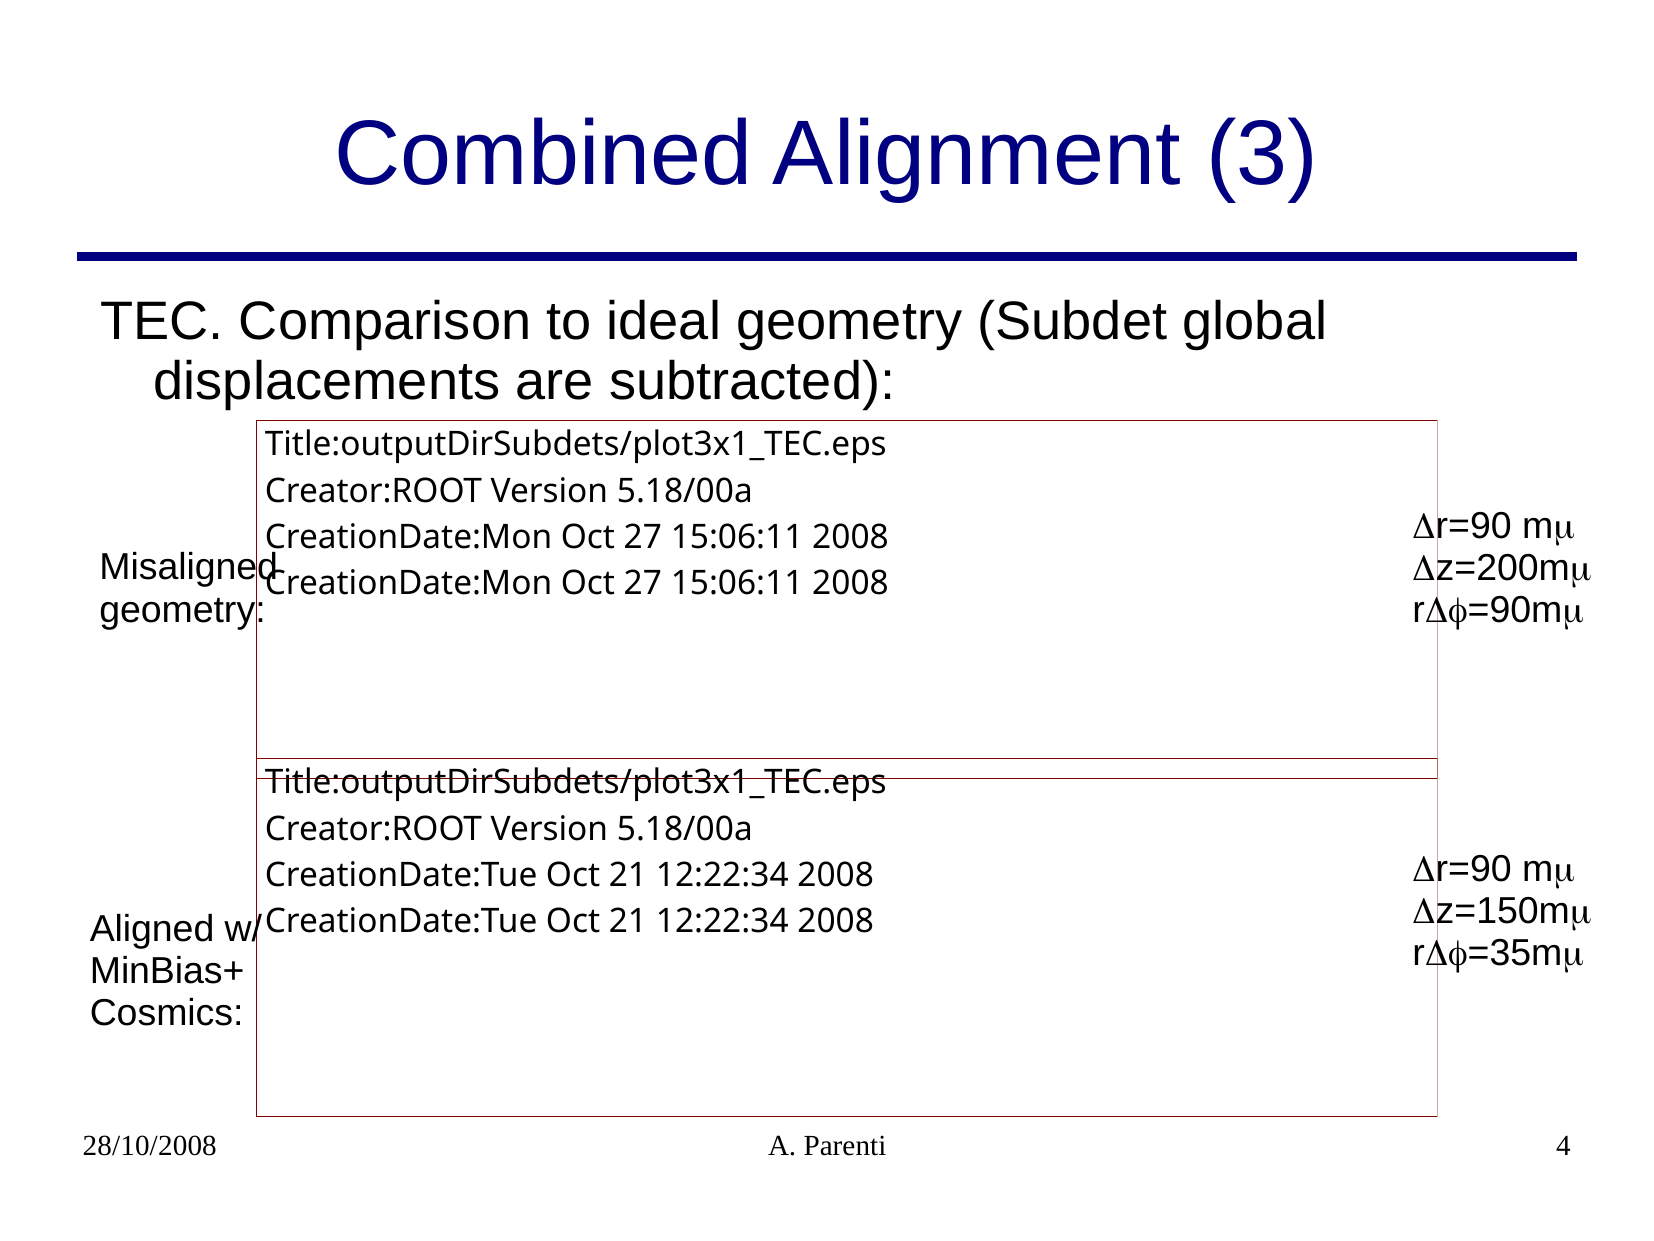

# Combined Alignment (3)
TEC. Comparison to ideal geometry (Subdet global displacements are subtracted):
Dr=90 mm
Dz=200mm
rDf=90mm
Misaligned
geometry:
Dr=90 mm
Dz=150mm
rDf=35mm
Aligned w/
MinBias+
Cosmics:
4